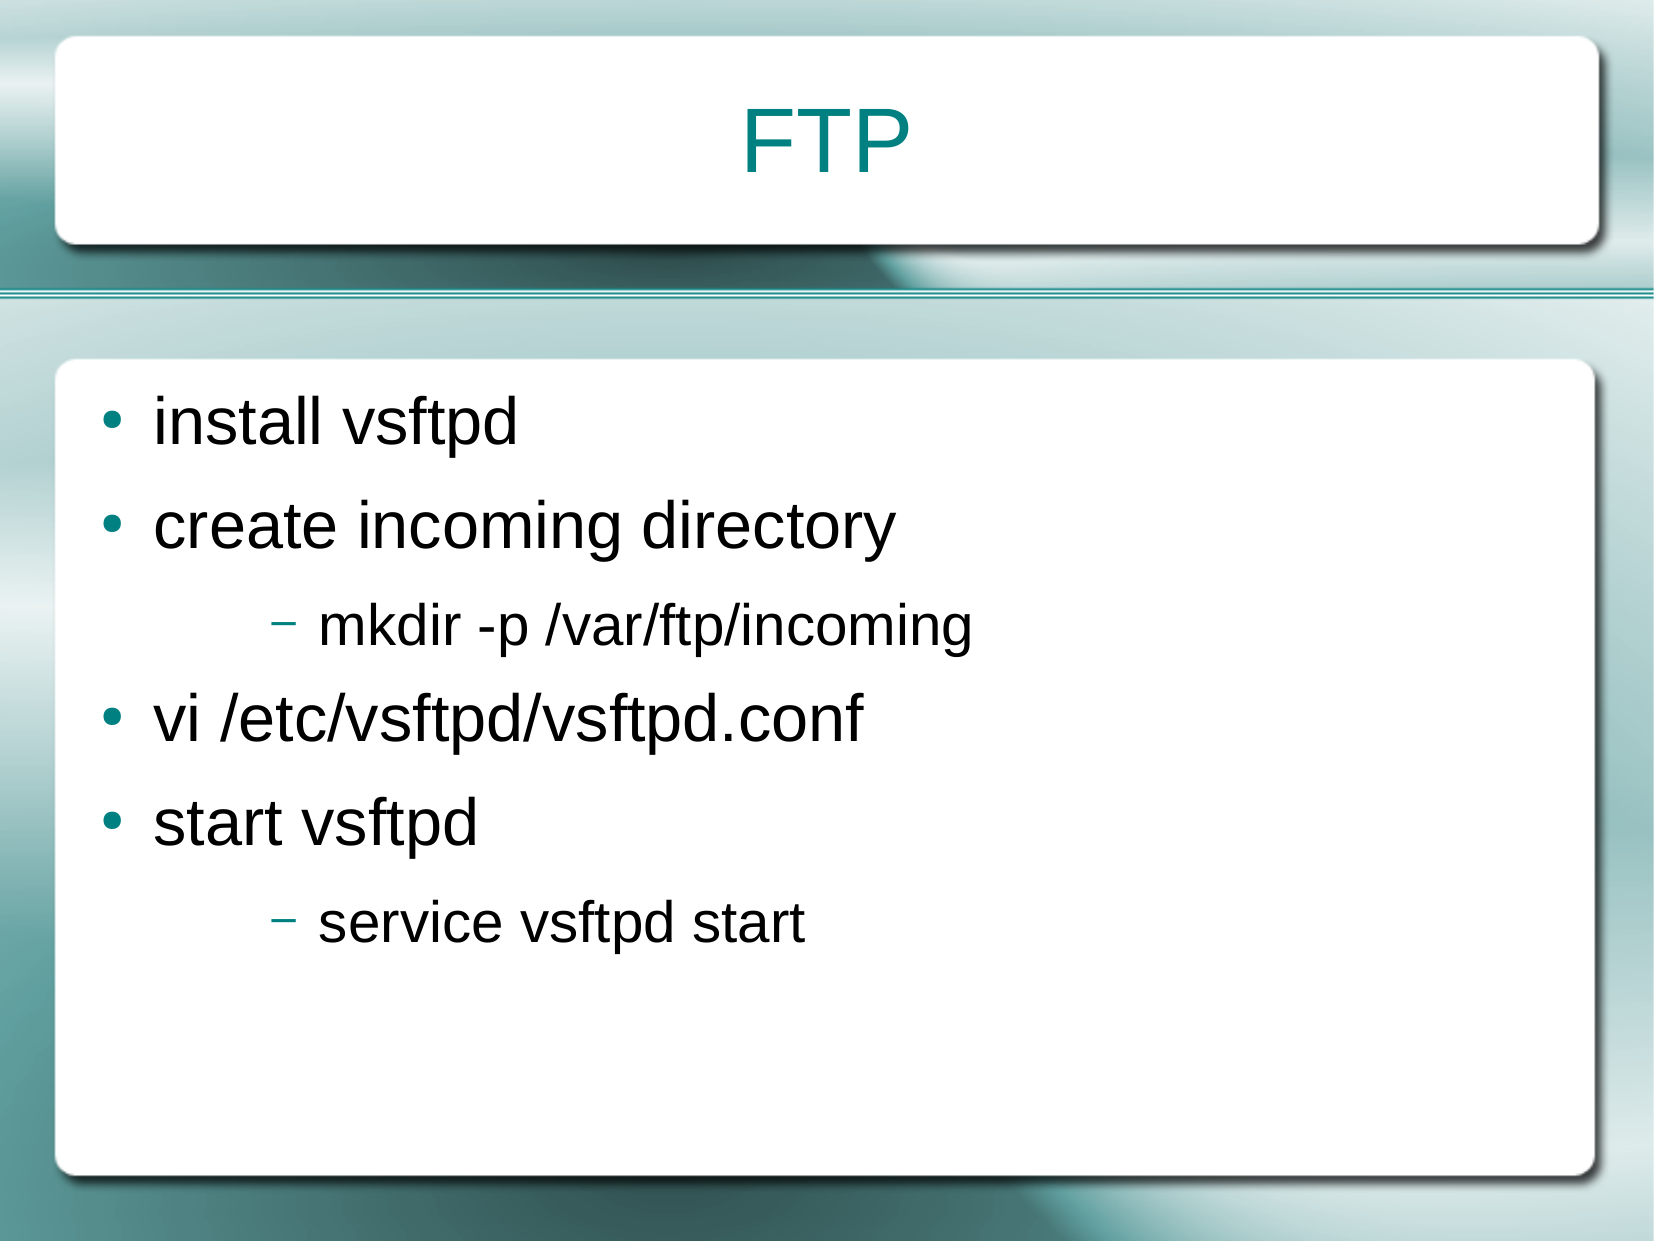

# FTP
install vsftpd
create incoming directory
mkdir -p /var/ftp/incoming
vi /etc/vsftpd/vsftpd.conf
start vsftpd
service vsftpd start